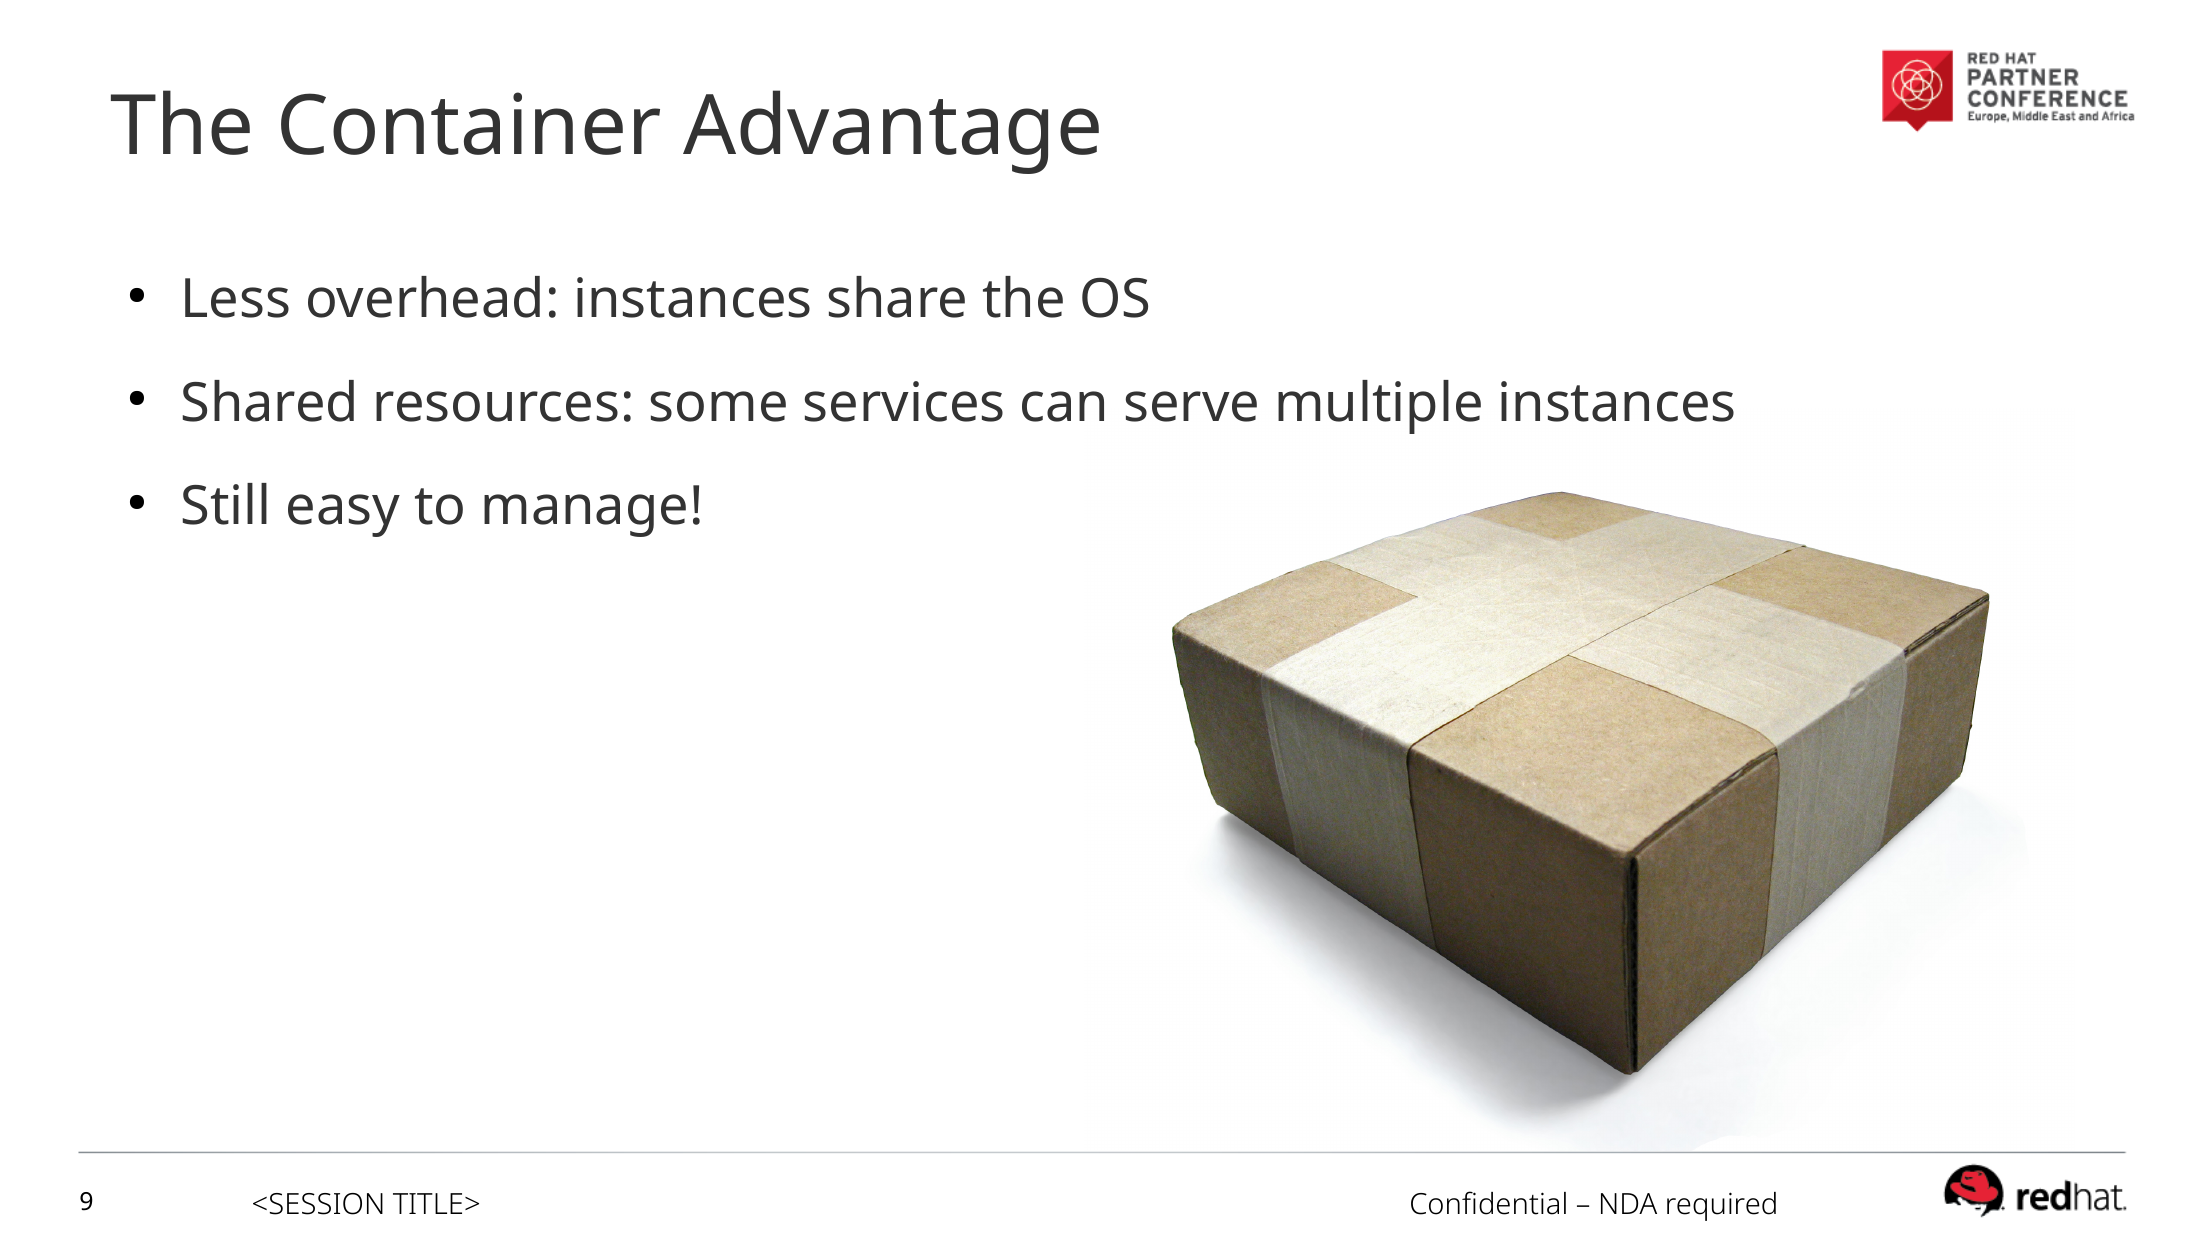

The Container Advantage
# Less overhead: instances share the OS
Shared resources: some services can serve multiple instances
Still easy to manage!